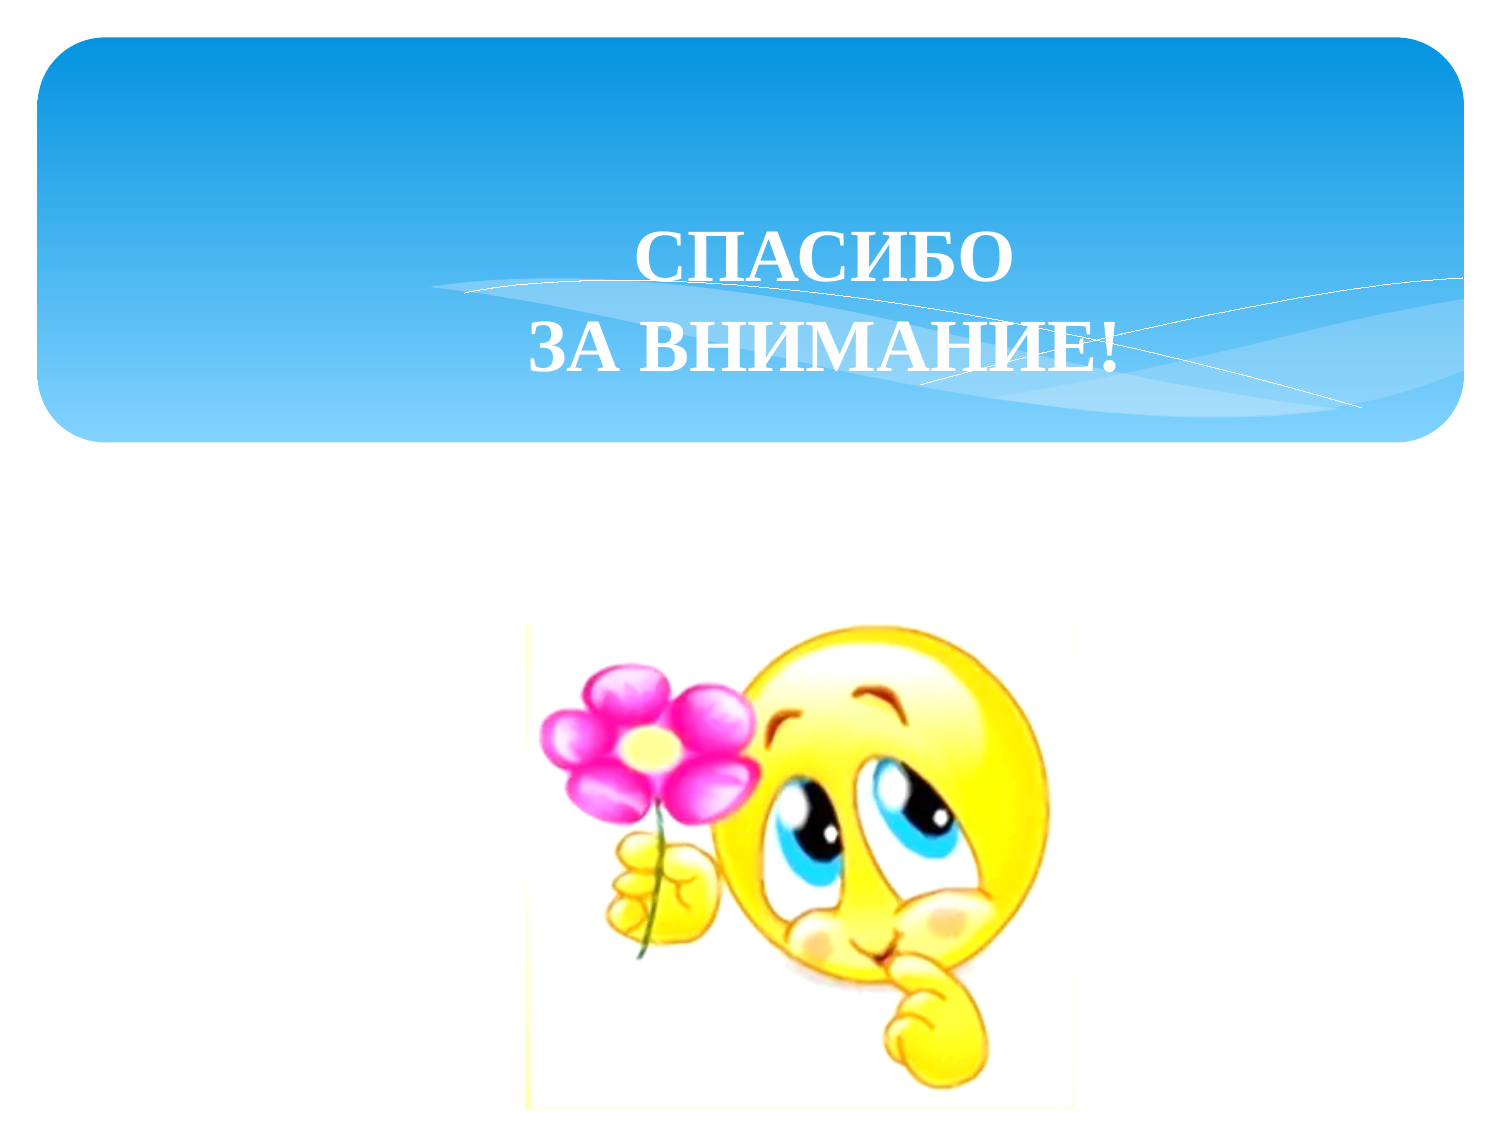

# СПАСИБО ЗА ВНИМАНИЕ! ТВОРЧЕСКИХ УСПЕХОВ !